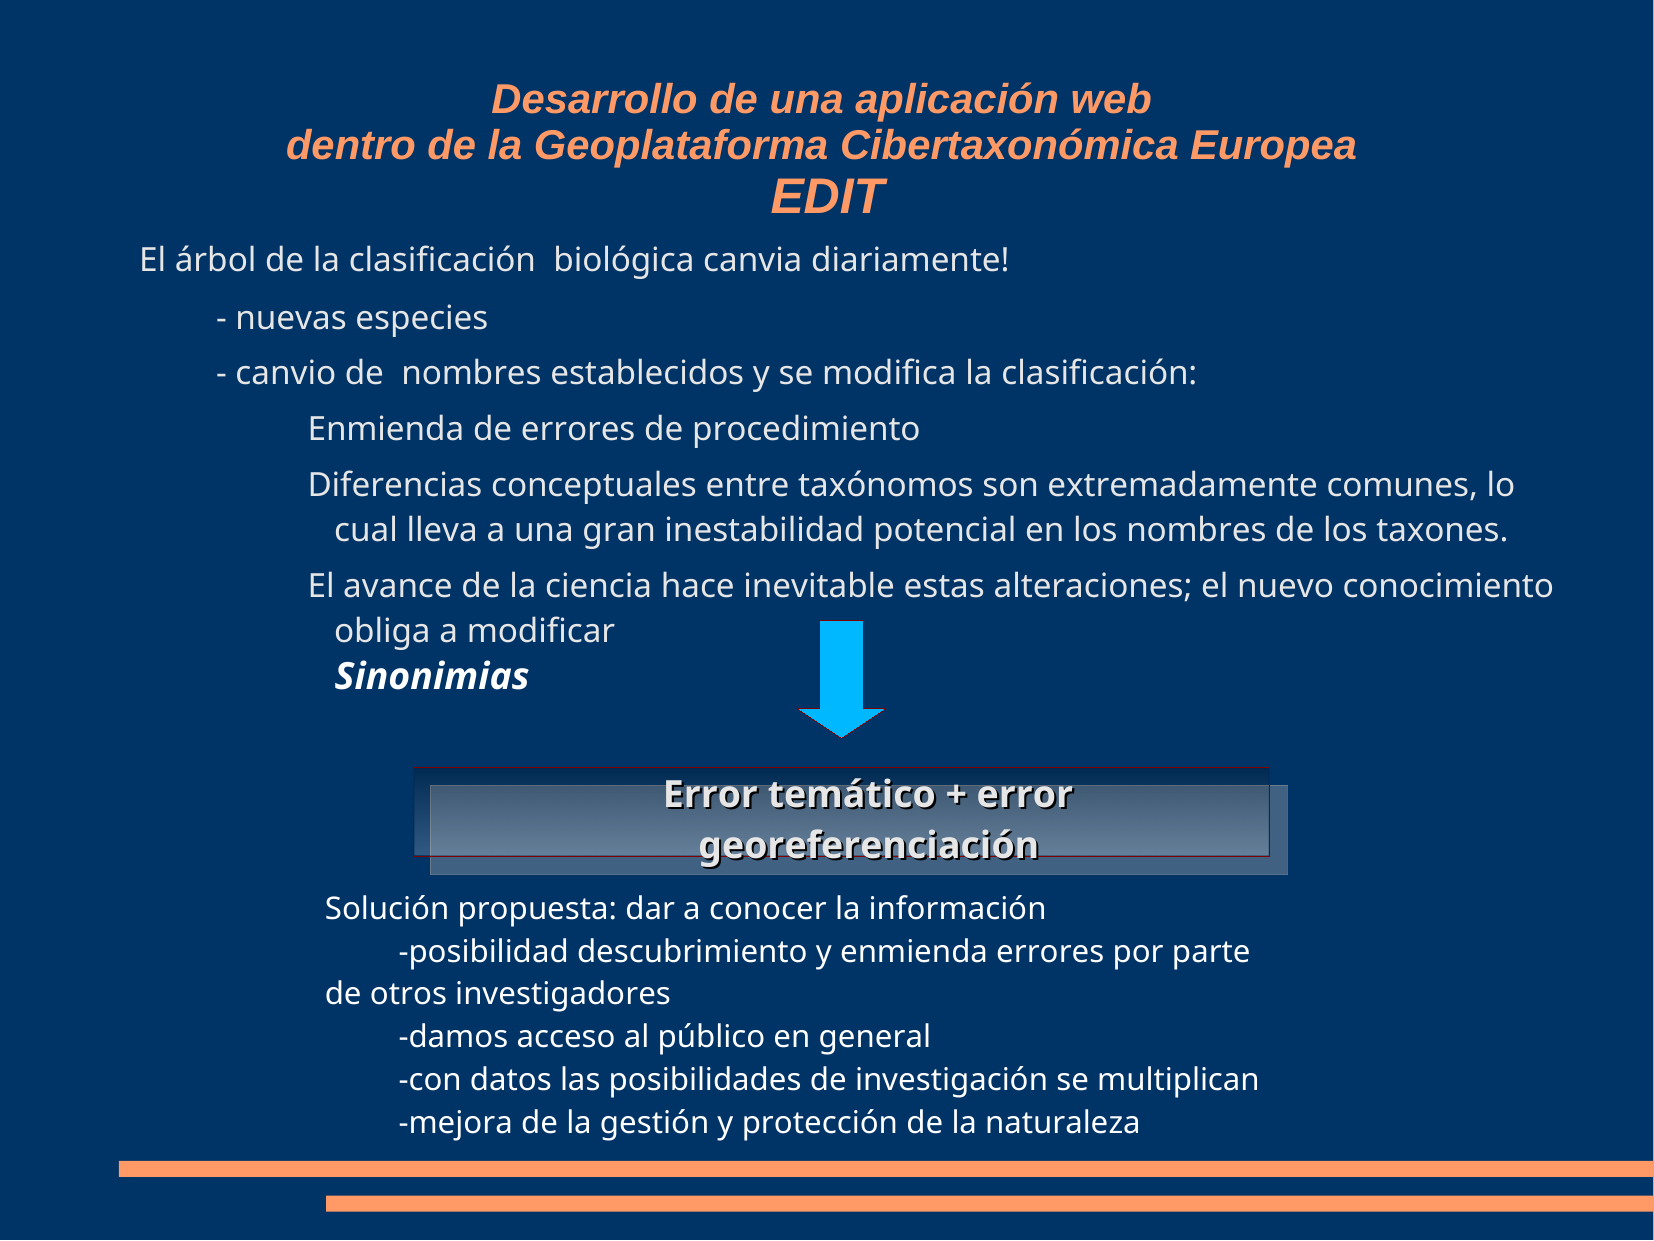

Desarrollo de una aplicación web
dentro de la Geoplataforma Cibertaxonómica Europea
EDIT
# El árbol de la clasificación biológica canvia diariamente!
- nuevas especies
- canvio de nombres establecidos y se modifica la clasificación:
 Enmienda de errores de procedimiento
 Diferencias conceptuales entre taxónomos son extremadamente comunes, lo cual lleva a una gran inestabilidad potencial en los nombres de los taxones.
 El avance de la ciencia hace inevitable estas alteraciones; el nuevo conocimiento obliga a modificar
 Sinonimias
Error temático + error georeferenciación
Solución propuesta: dar a conocer la información
	-posibilidad descubrimiento y enmienda errores por parte de otros investigadores
	-damos acceso al público en general
	-con datos las posibilidades de investigación se multiplican
	-mejora de la gestión y protección de la naturaleza